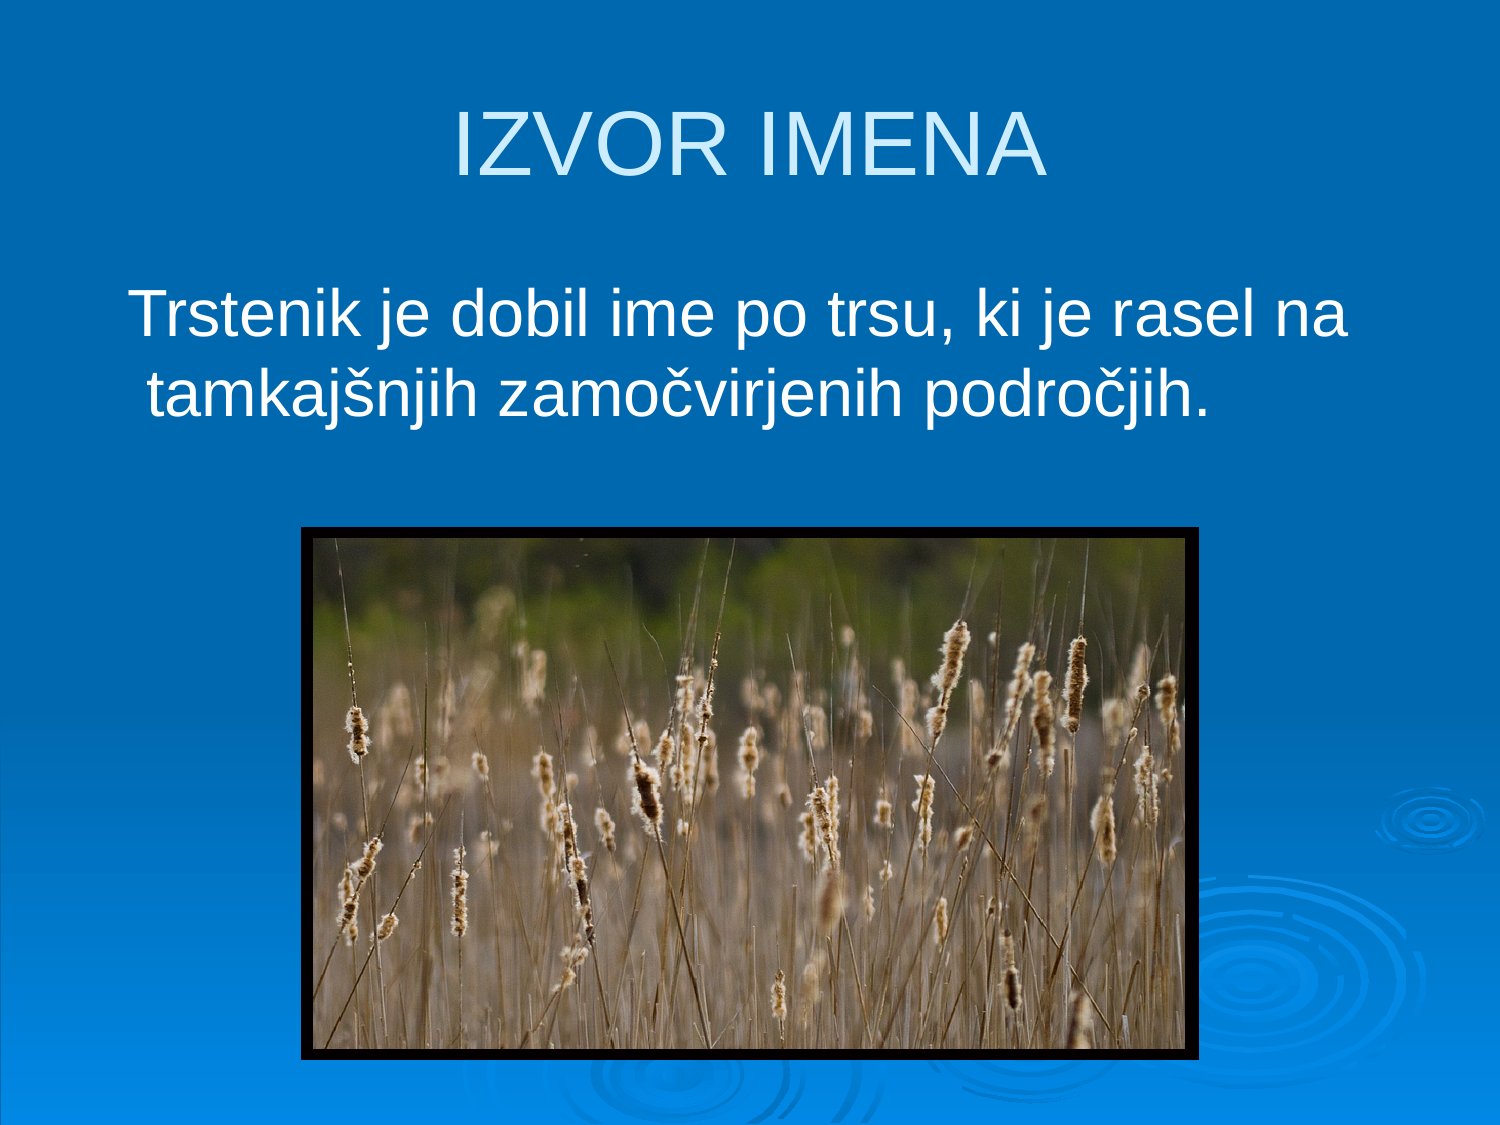

# IZVOR IMENA
 Trstenik je dobil ime po trsu, ki je rasel na tamkajšnjih zamočvirjenih področjih.